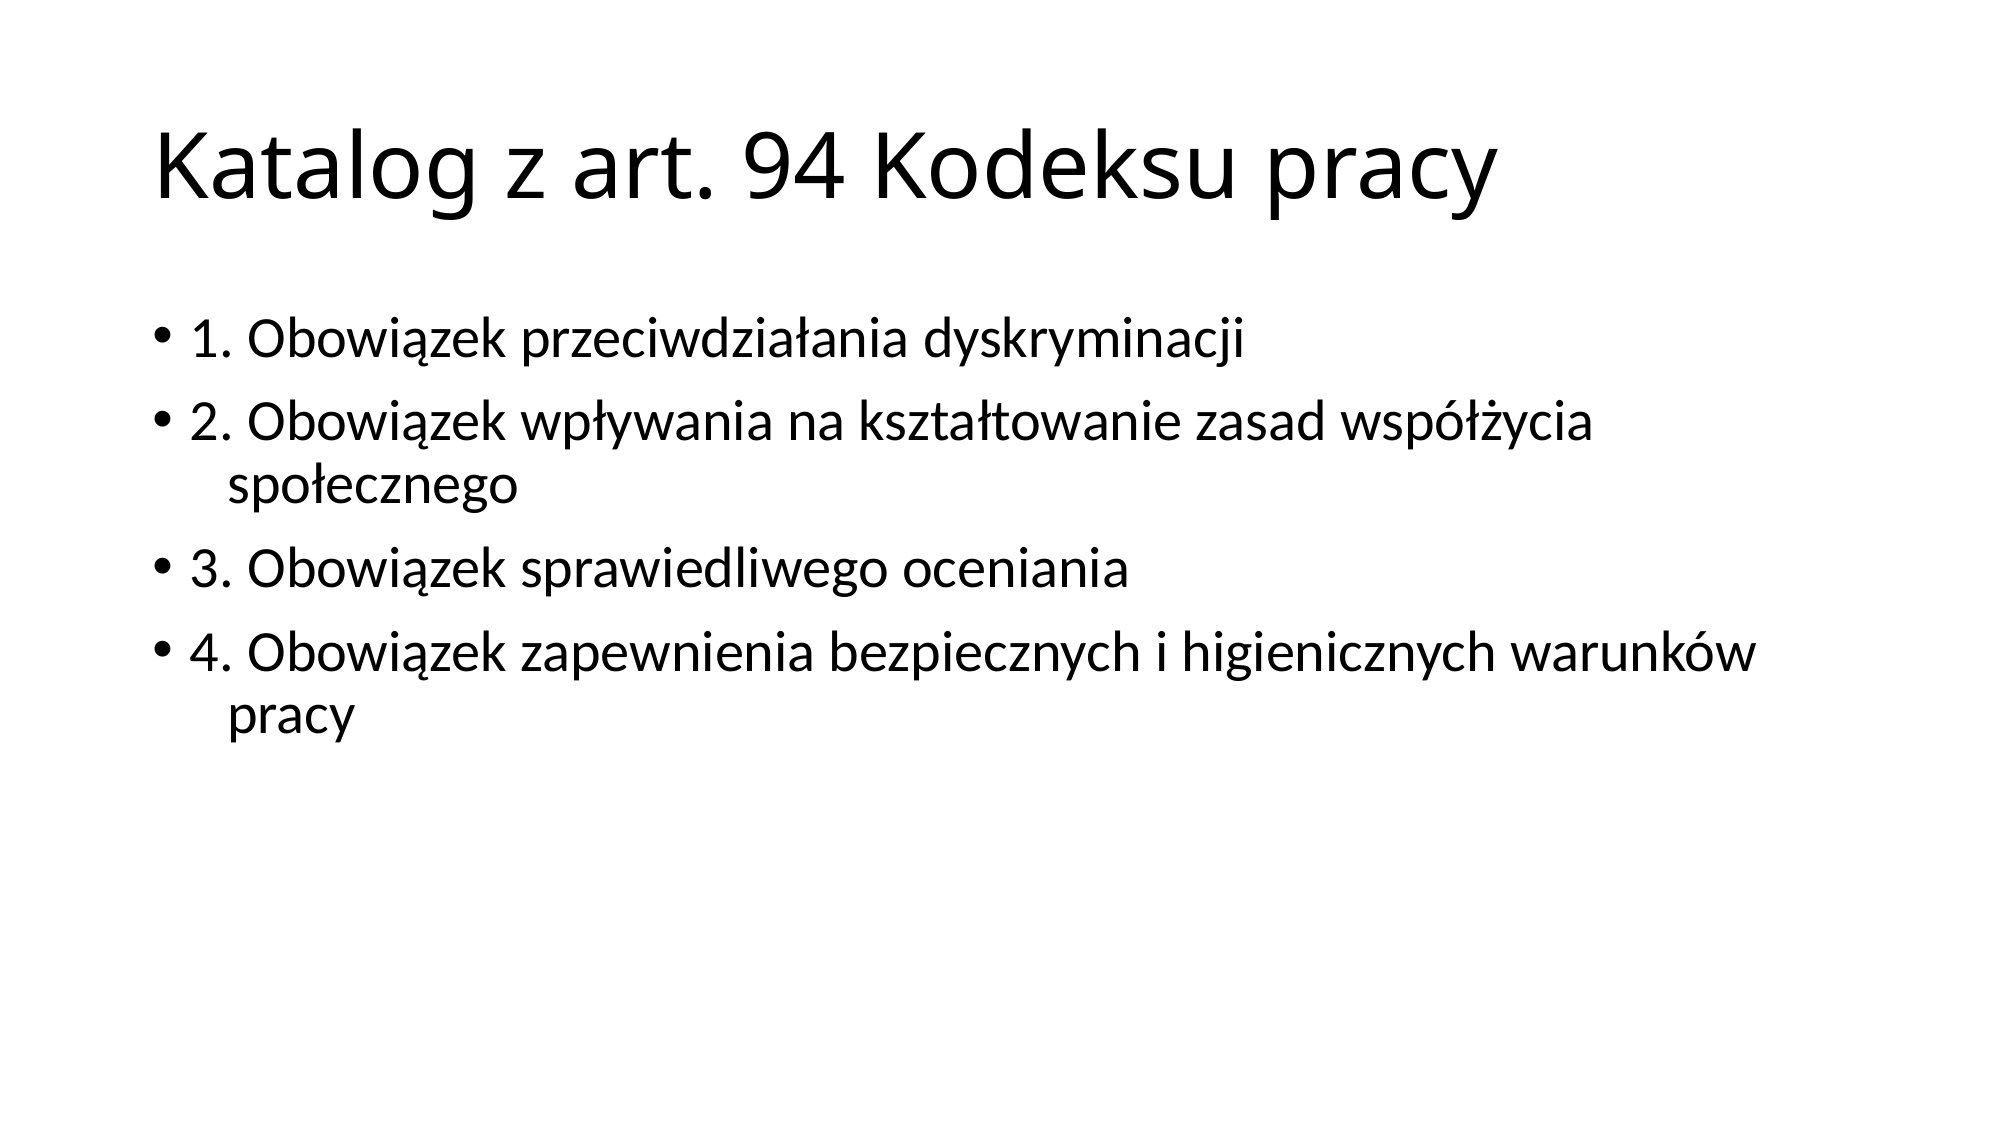

# Katalog z art. 94 Kodeksu pracy
1. Obowiązek przeciwdziałania dyskryminacji
2. Obowiązek wpływania na kształtowanie zasad współżycia społecznego
3. Obowiązek sprawiedliwego oceniania
4. Obowiązek zapewnienia bezpiecznych i higienicznych warunków pracy